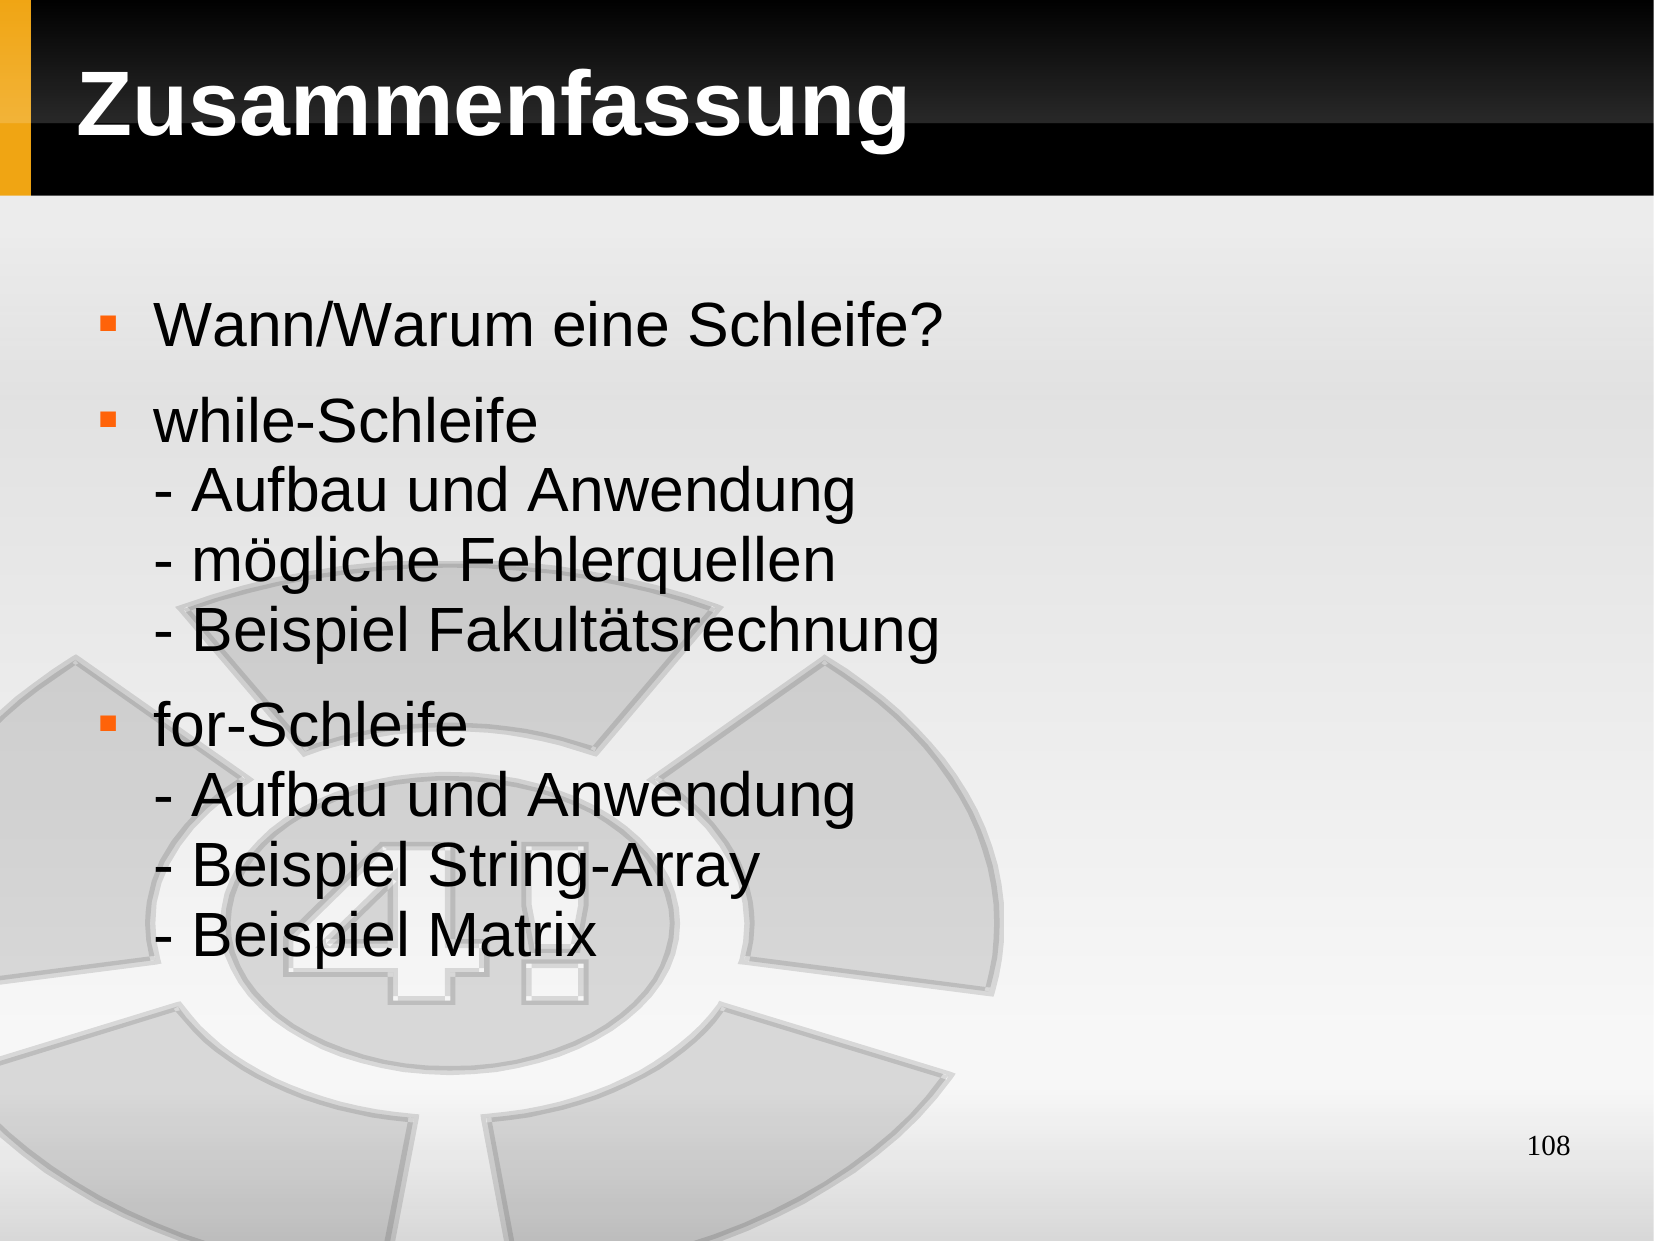

# Zusammenfassung
Wann/Warum eine Schleife?
while-Schleife
- Aufbau und Anwendung
- mögliche Fehlerquellen
- Beispiel Fakultätsrechnung
for-Schleife
- Aufbau und Anwendung
- Beispiel String-Array
- Beispiel Matrix
108